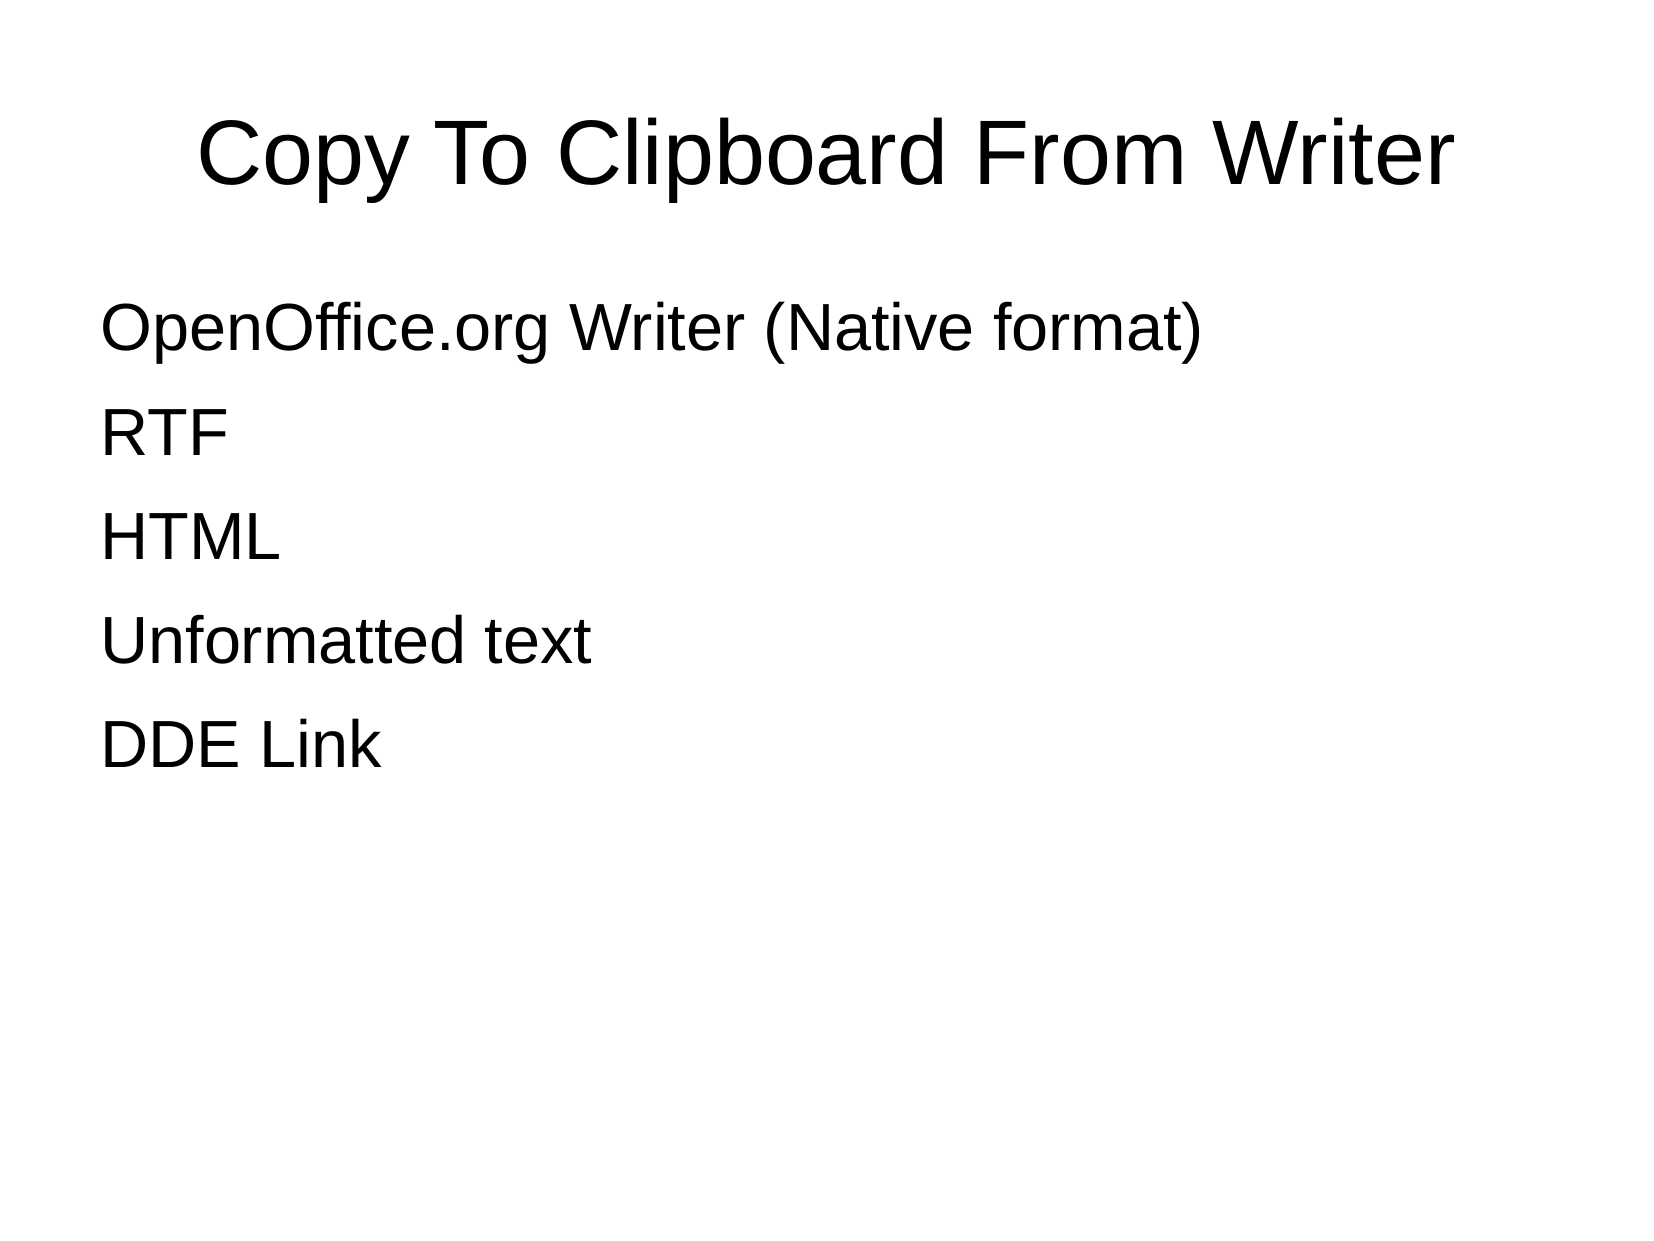

# Copy To Clipboard From Writer
OpenOffice.org Writer (Native format)
RTF
HTML
Unformatted text
DDE Link